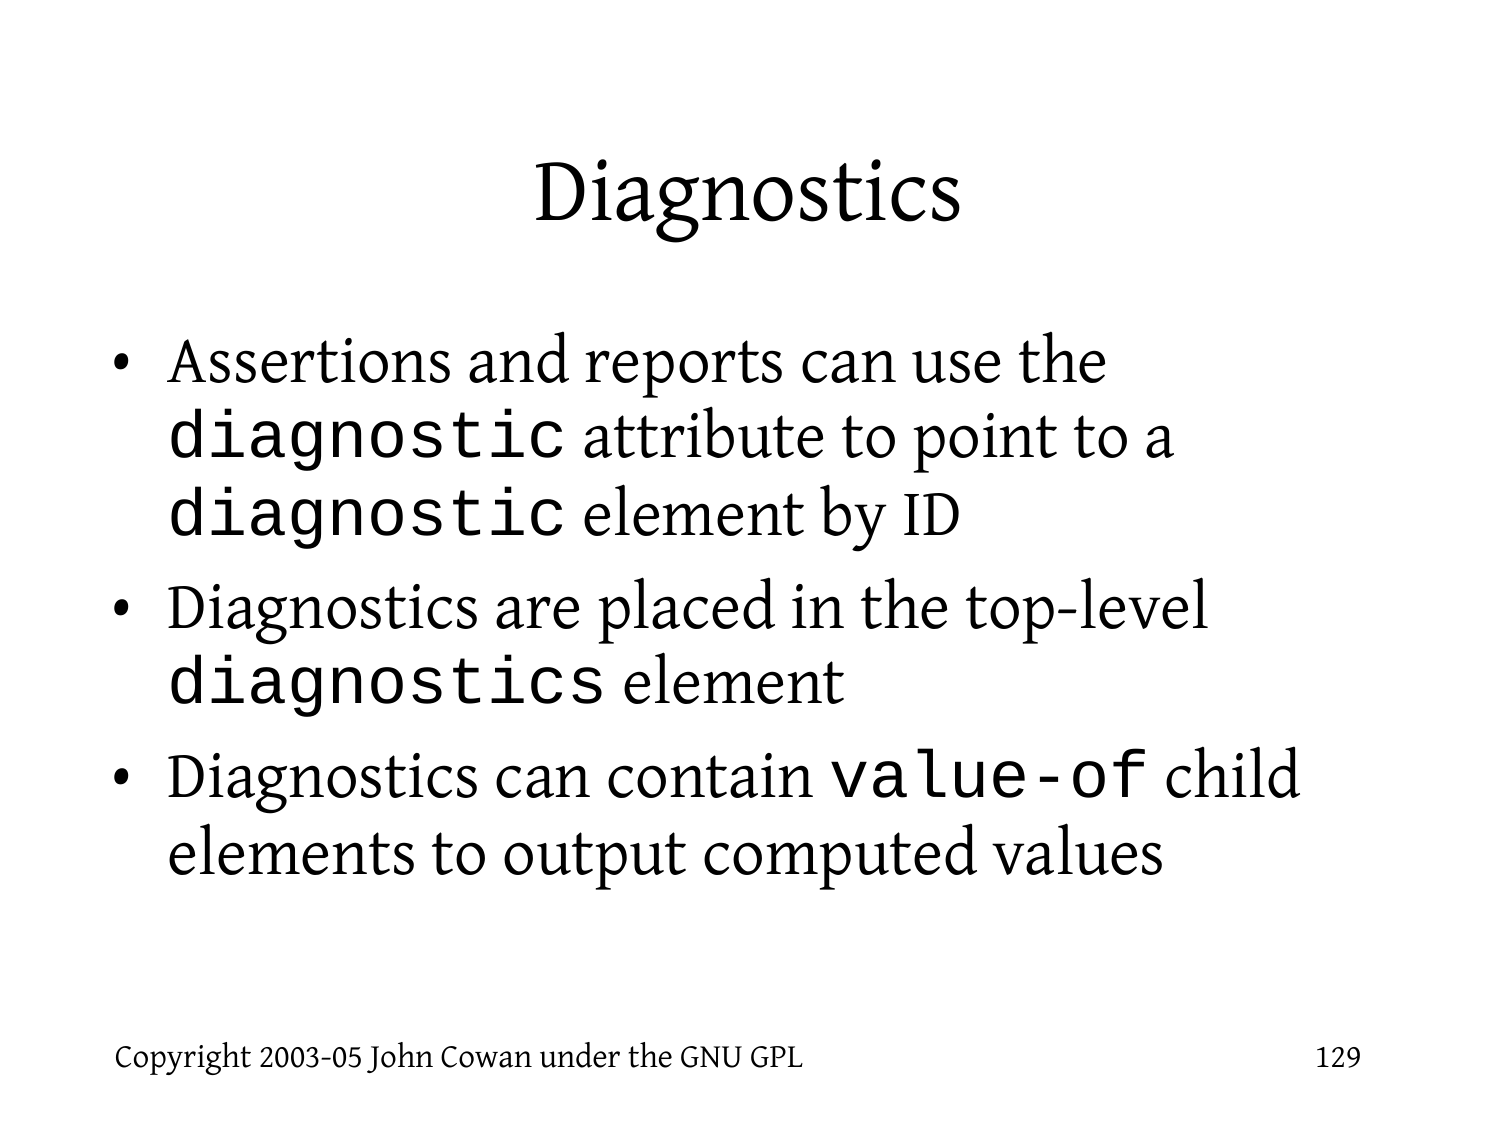

# Diagnostics
Assertions and reports can use the diagnostic attribute to point to a diagnostic element by ID
Diagnostics are placed in the top-level diagnostics element
Diagnostics can contain value-of child elements to output computed values